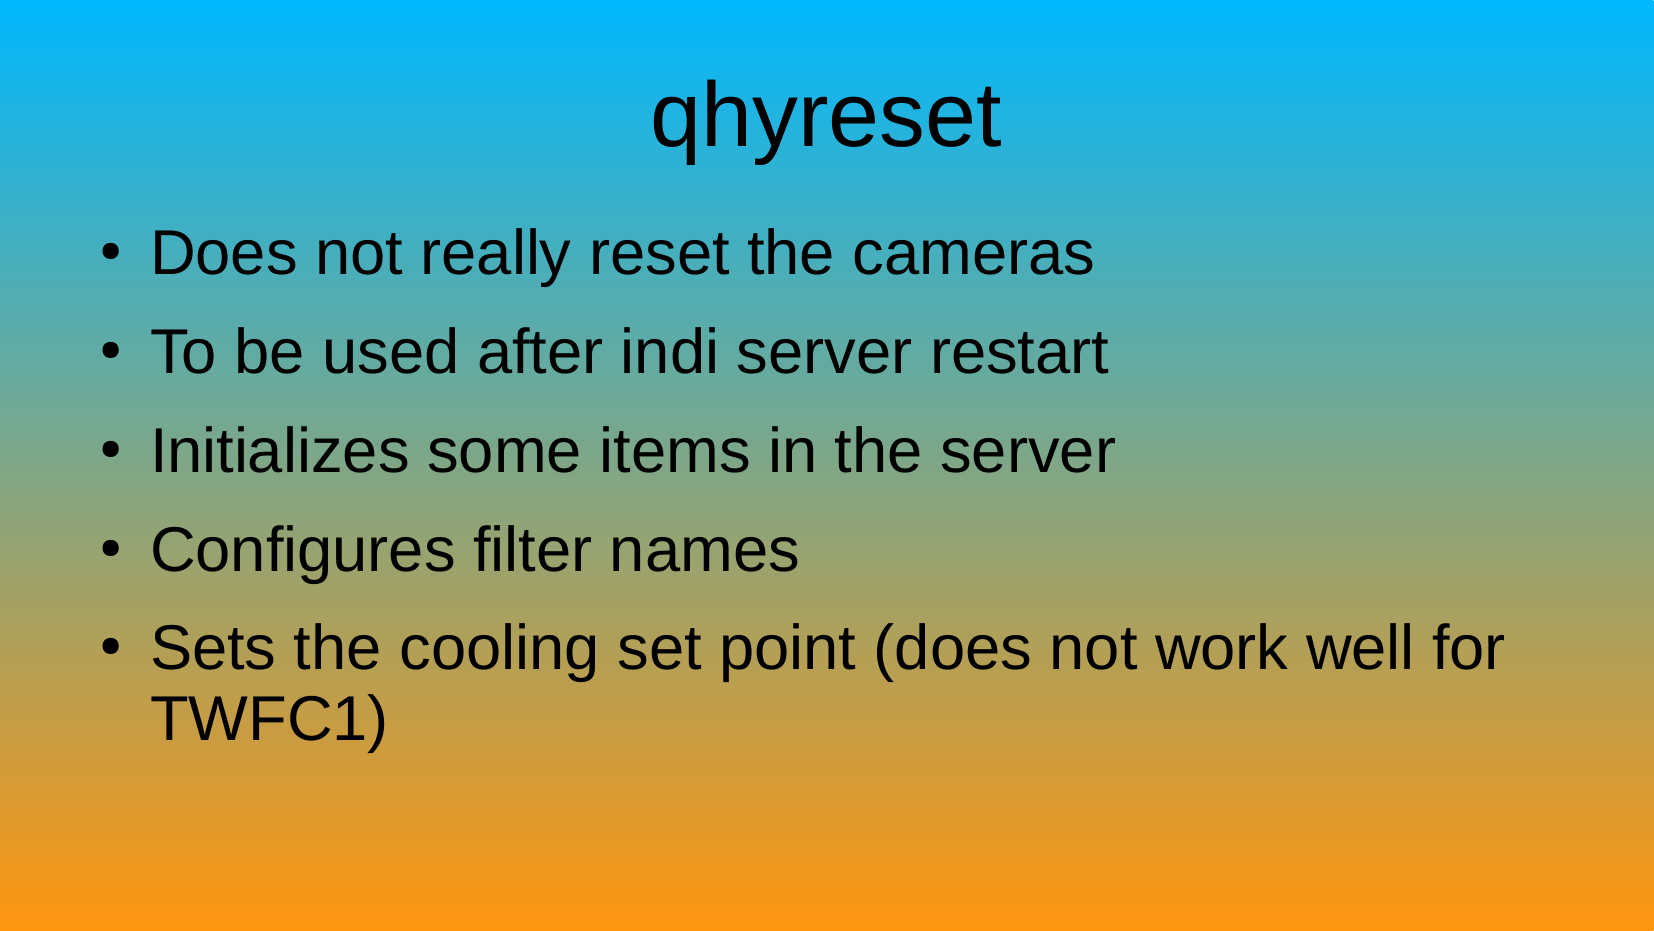

# qhyreset
Does not really reset the cameras
To be used after indi server restart
Initializes some items in the server
Configures filter names
Sets the cooling set point (does not work well for TWFC1)